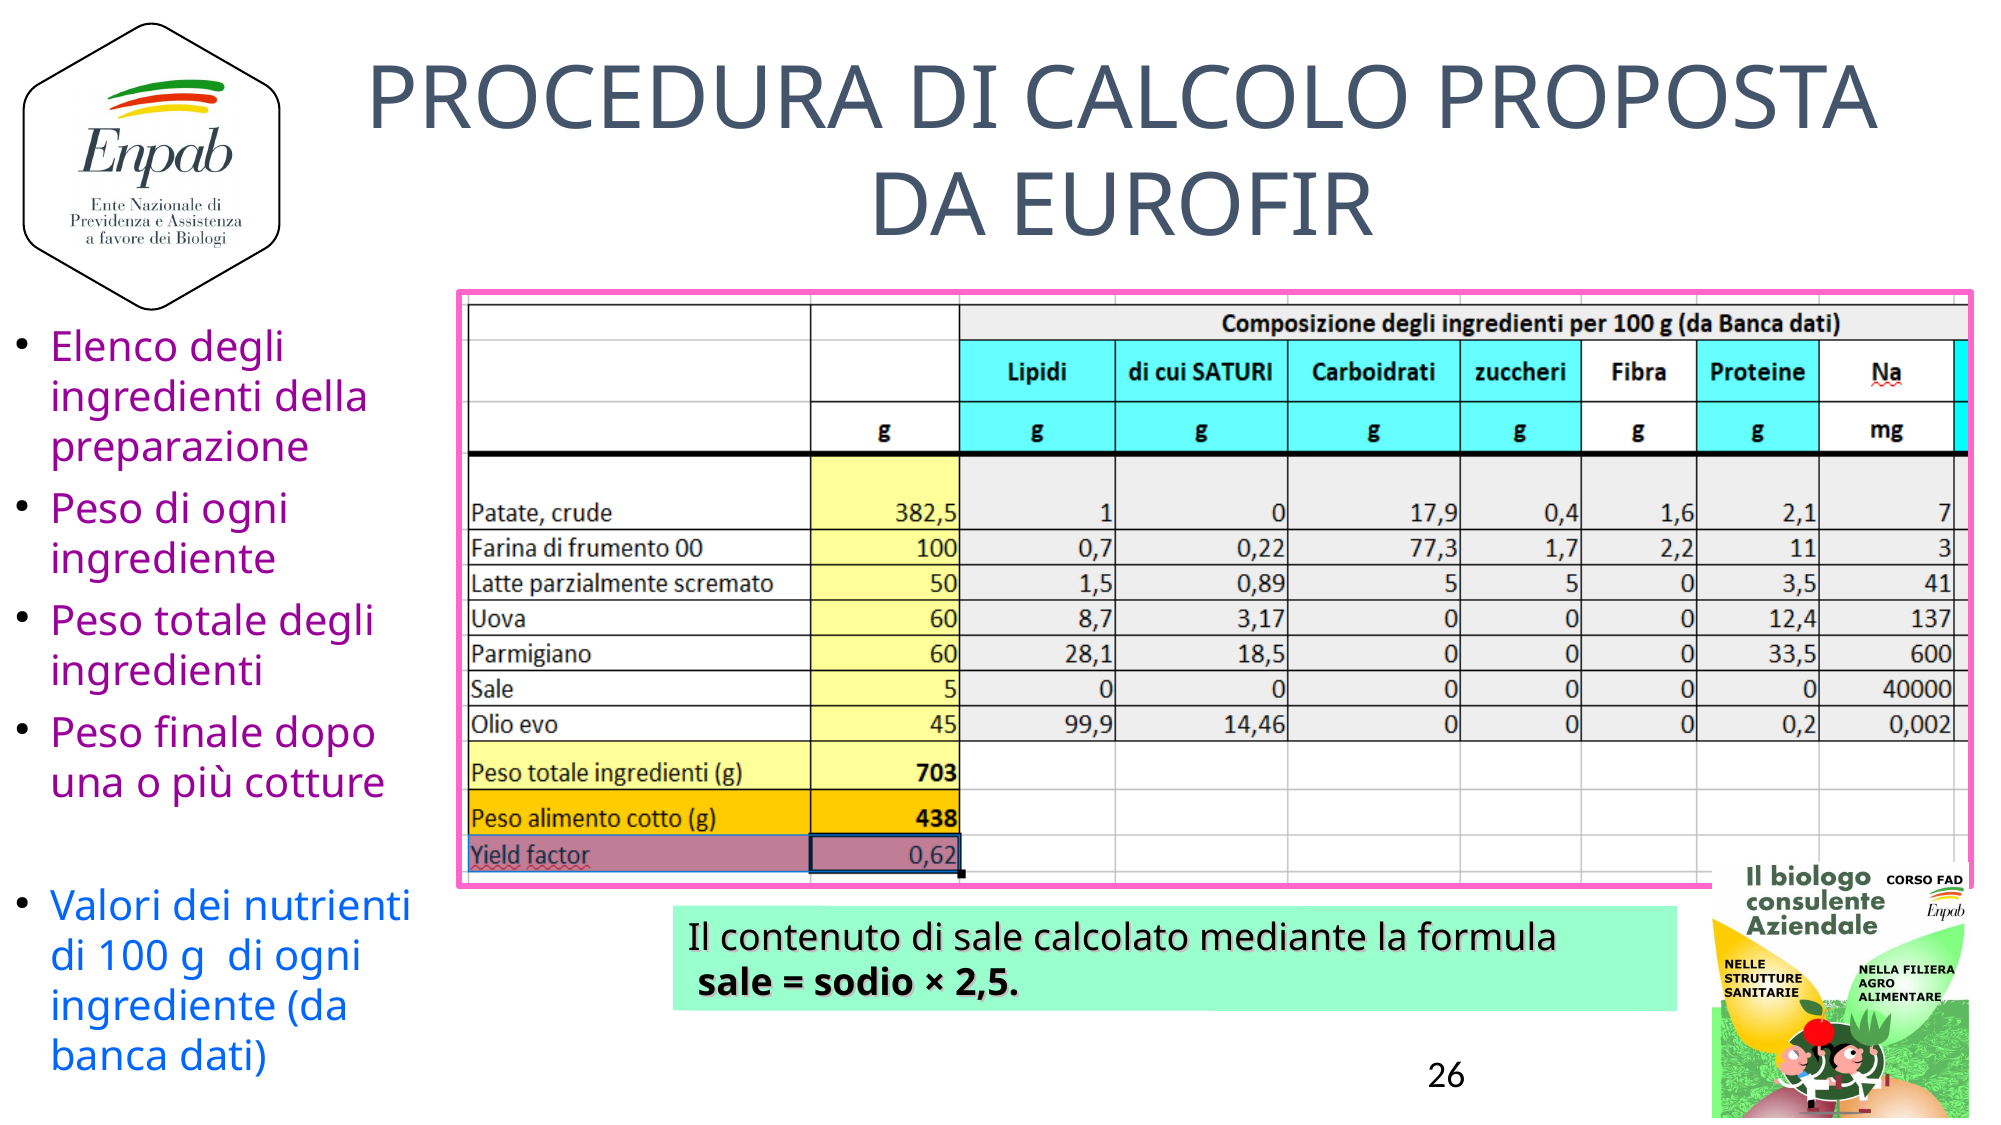

PROCEDURA DI CALCOLO PROPOSTA DA EUROFIR
Elenco degli ingredienti della preparazione
Peso di ogni ingrediente
Peso totale degli ingredienti
Peso finale dopo una o più cotture
Valori dei nutrienti di 100 g di ogni ingrediente (da banca dati)
Il contenuto di sale calcolato mediante la formula
 sale = sodio × 2,5.
26